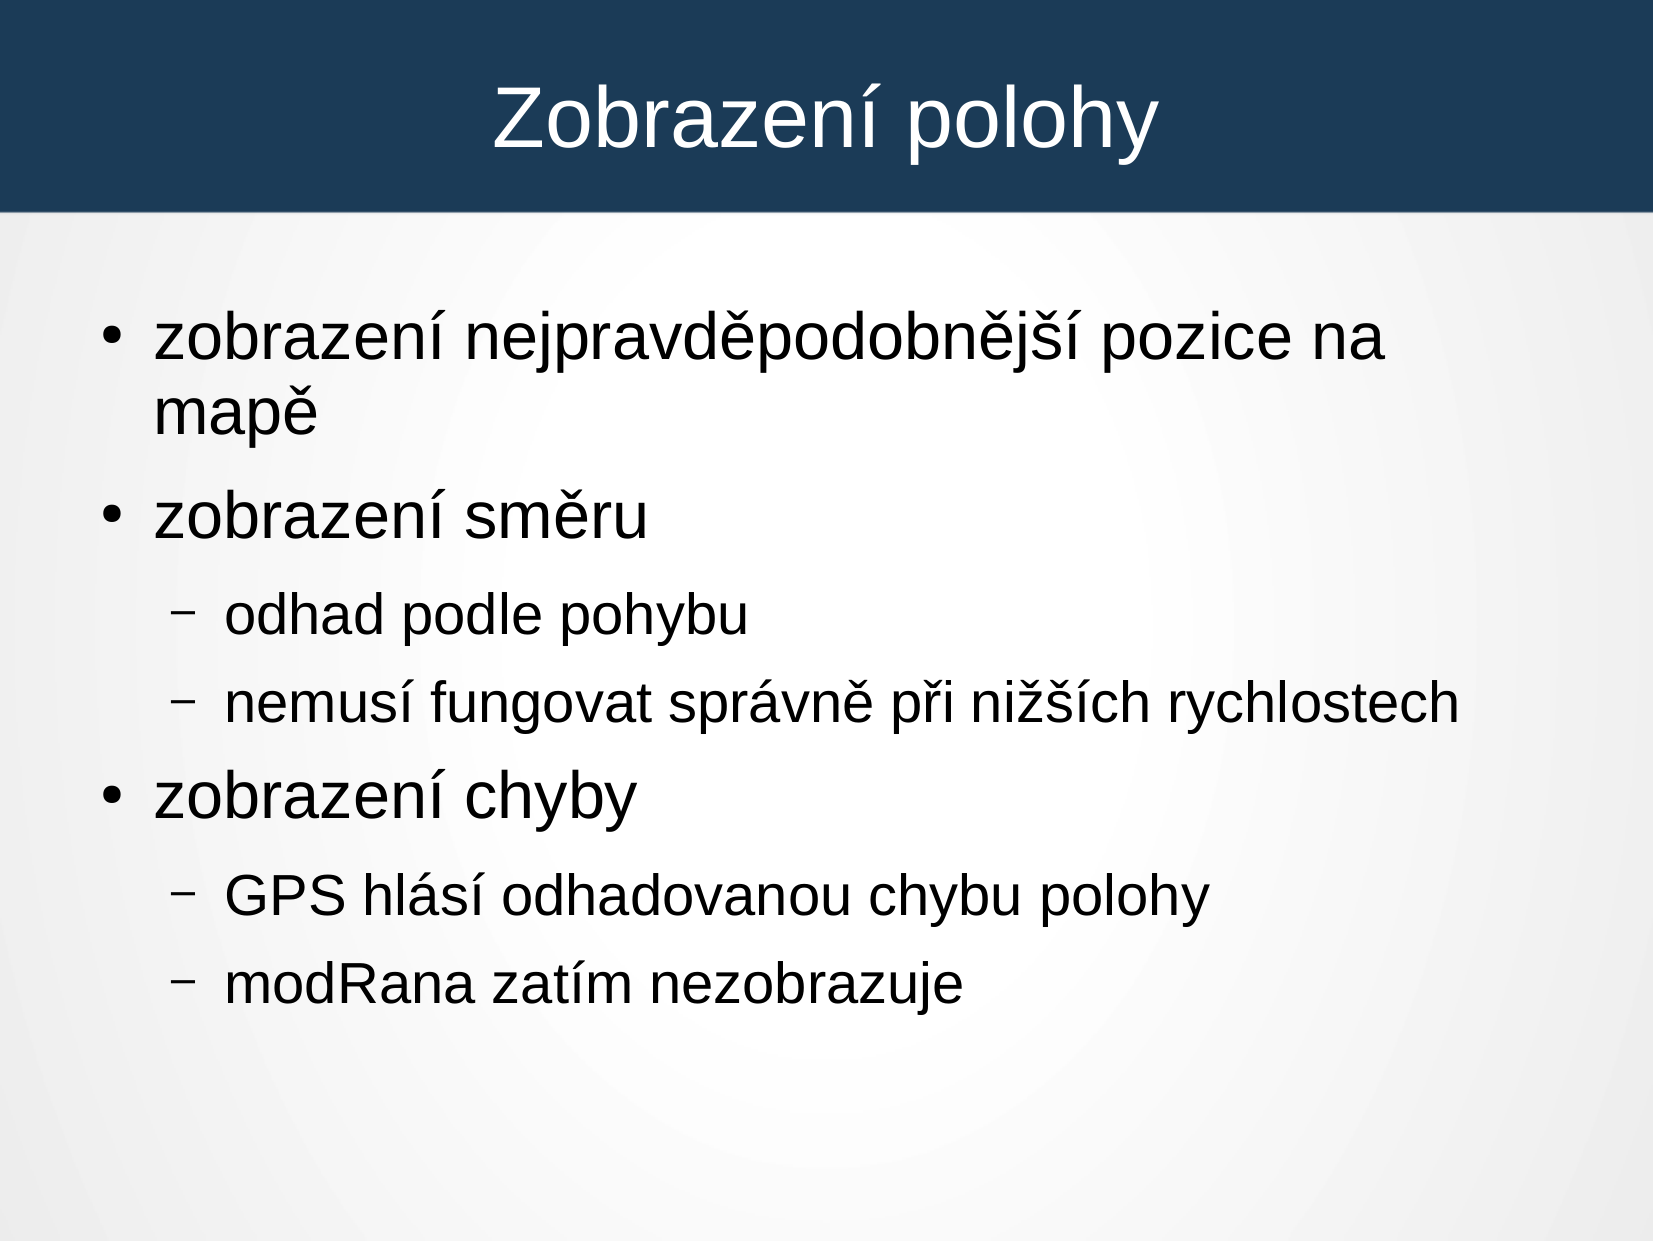

# Zobrazení polohy
zobrazení nejpravděpodobnější pozice na mapě
zobrazení směru
odhad podle pohybu
nemusí fungovat správně při nižších rychlostech
zobrazení chyby
GPS hlásí odhadovanou chybu polohy
modRana zatím nezobrazuje
7